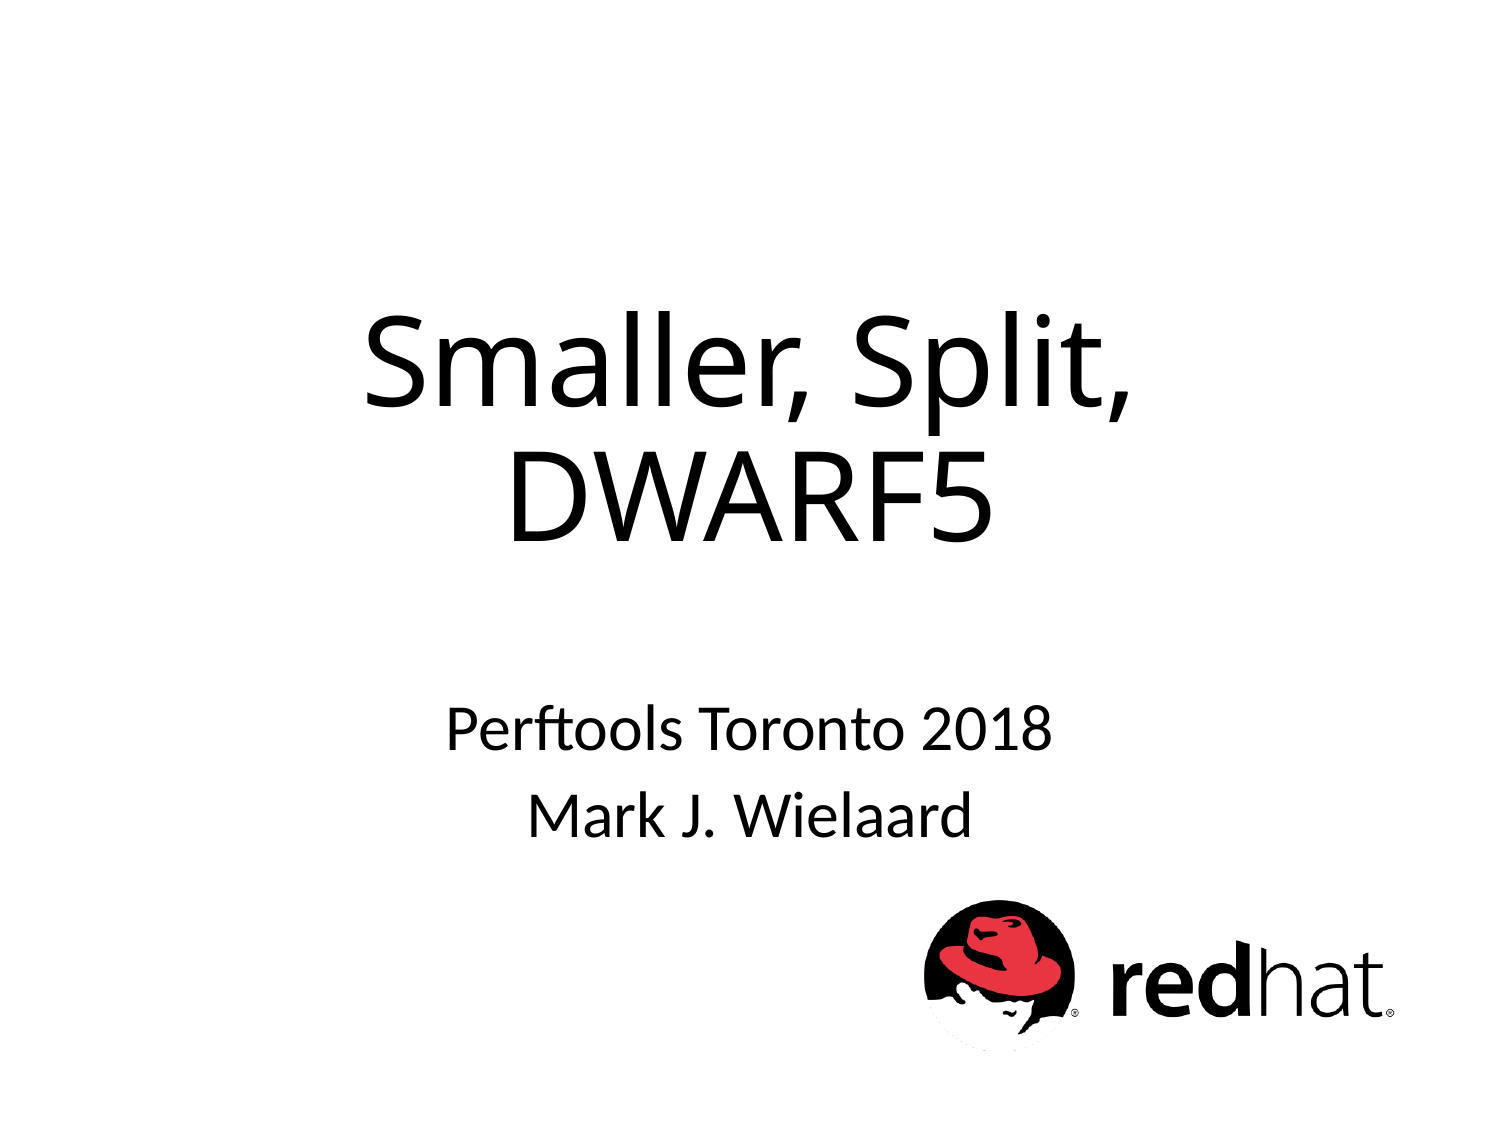

# Smaller, Split, DWARF5
Perftools Toronto 2018
Mark J. Wielaard